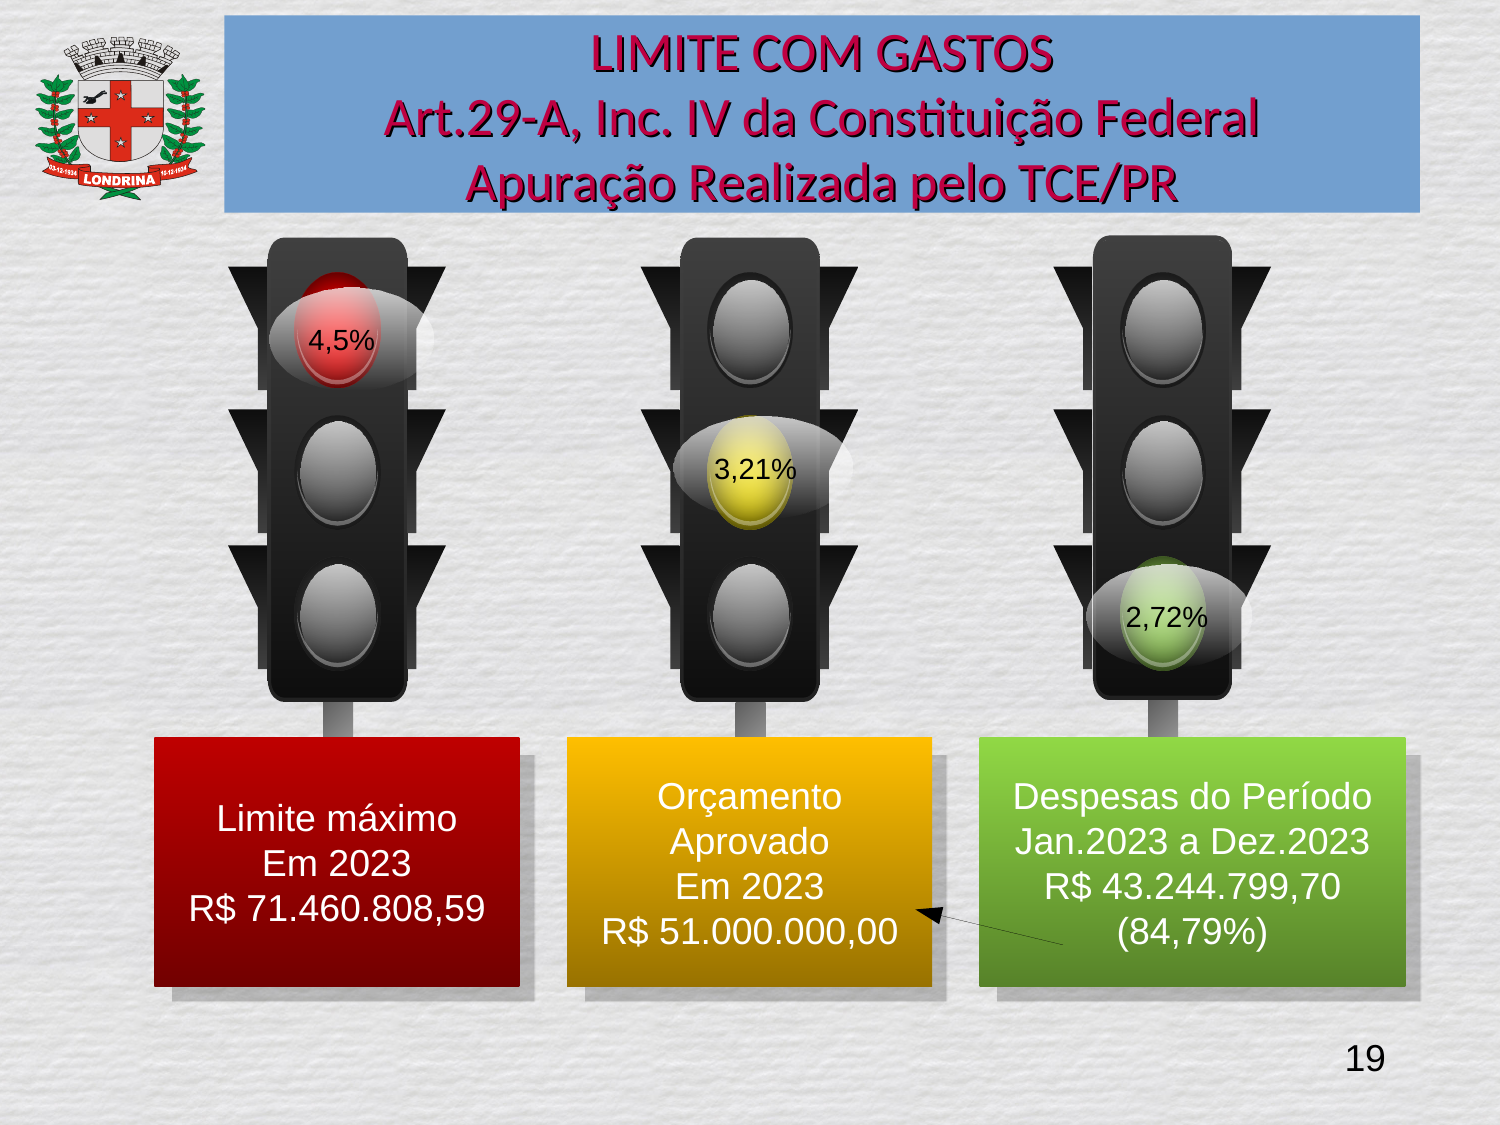

LIMITE COM GASTOS
Art.29-A, Inc. IV da Constituição Federal
Apuração Realizada pelo TCE/PR
4,5%
3,21%
2,72%
Limite máximo
Em 2023
R$ 71.460.808,59
Orçamento Aprovado
Em 2023
R$ 51.000.000,00
Despesas do Período
Jan.2023 a Dez.2023
R$ 43.244.799,70
(84,79%)